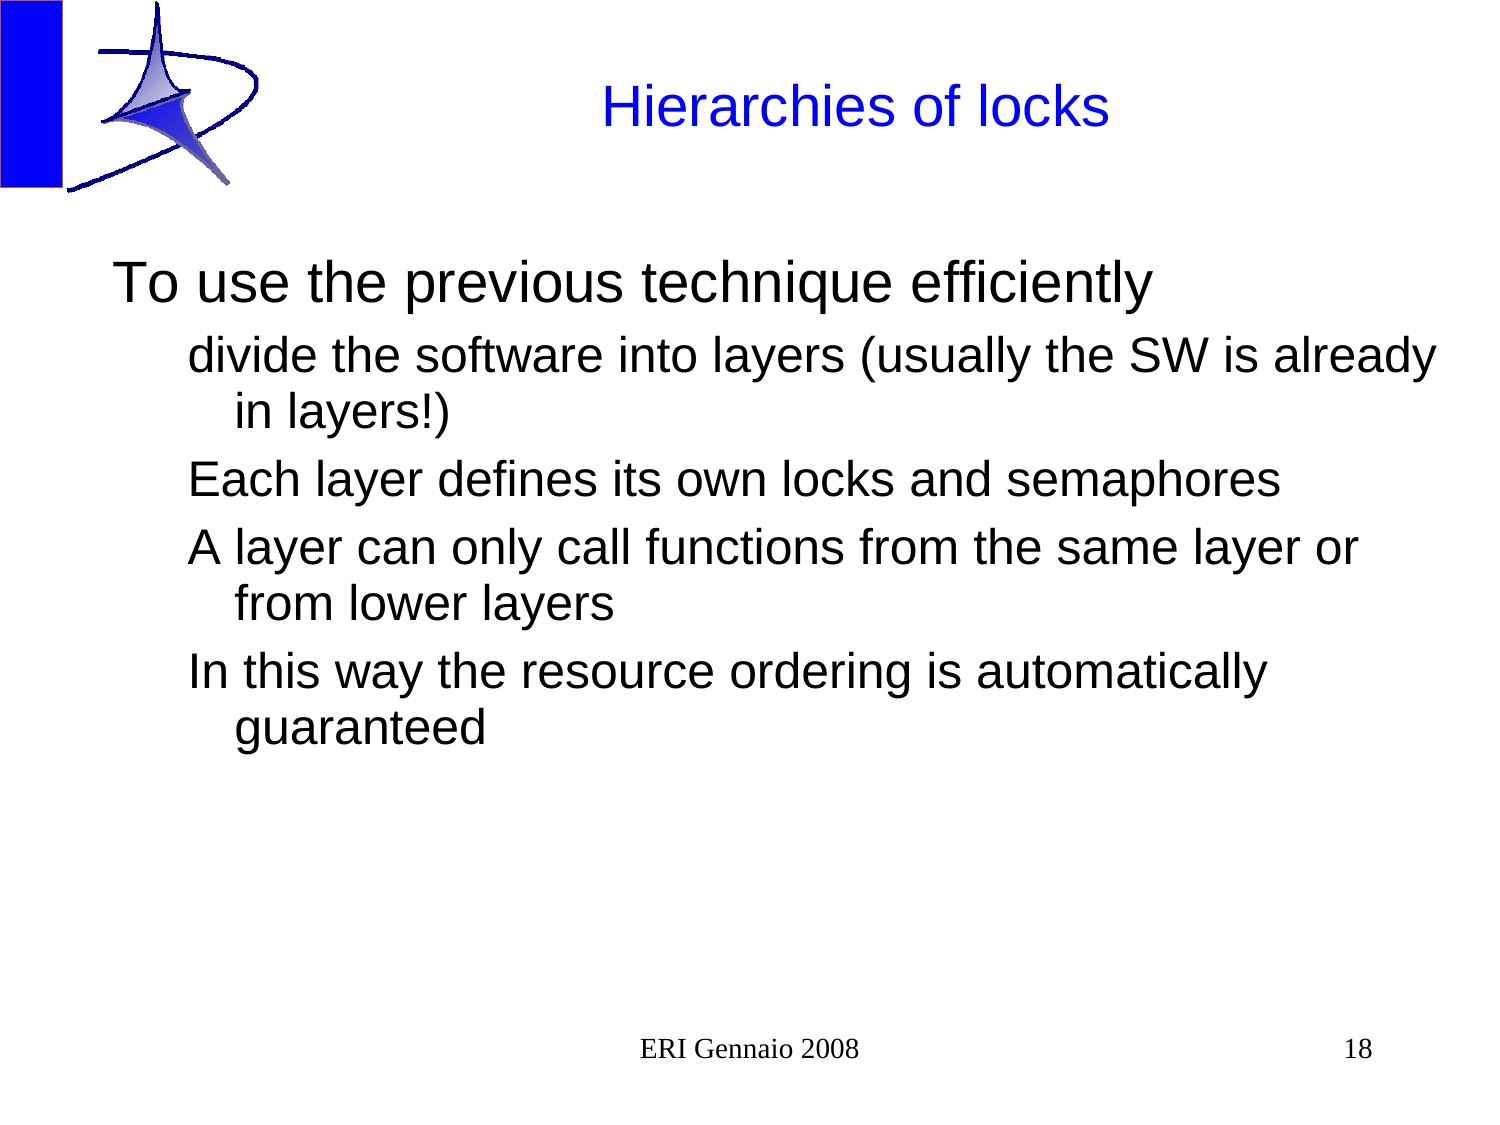

# Hierarchies of locks
To use the previous technique efficiently
divide the software into layers (usually the SW is already in layers!)
Each layer defines its own locks and semaphores
A layer can only call functions from the same layer or from lower layers
In this way the resource ordering is automatically guaranteed
ERI Gennaio 2008
18